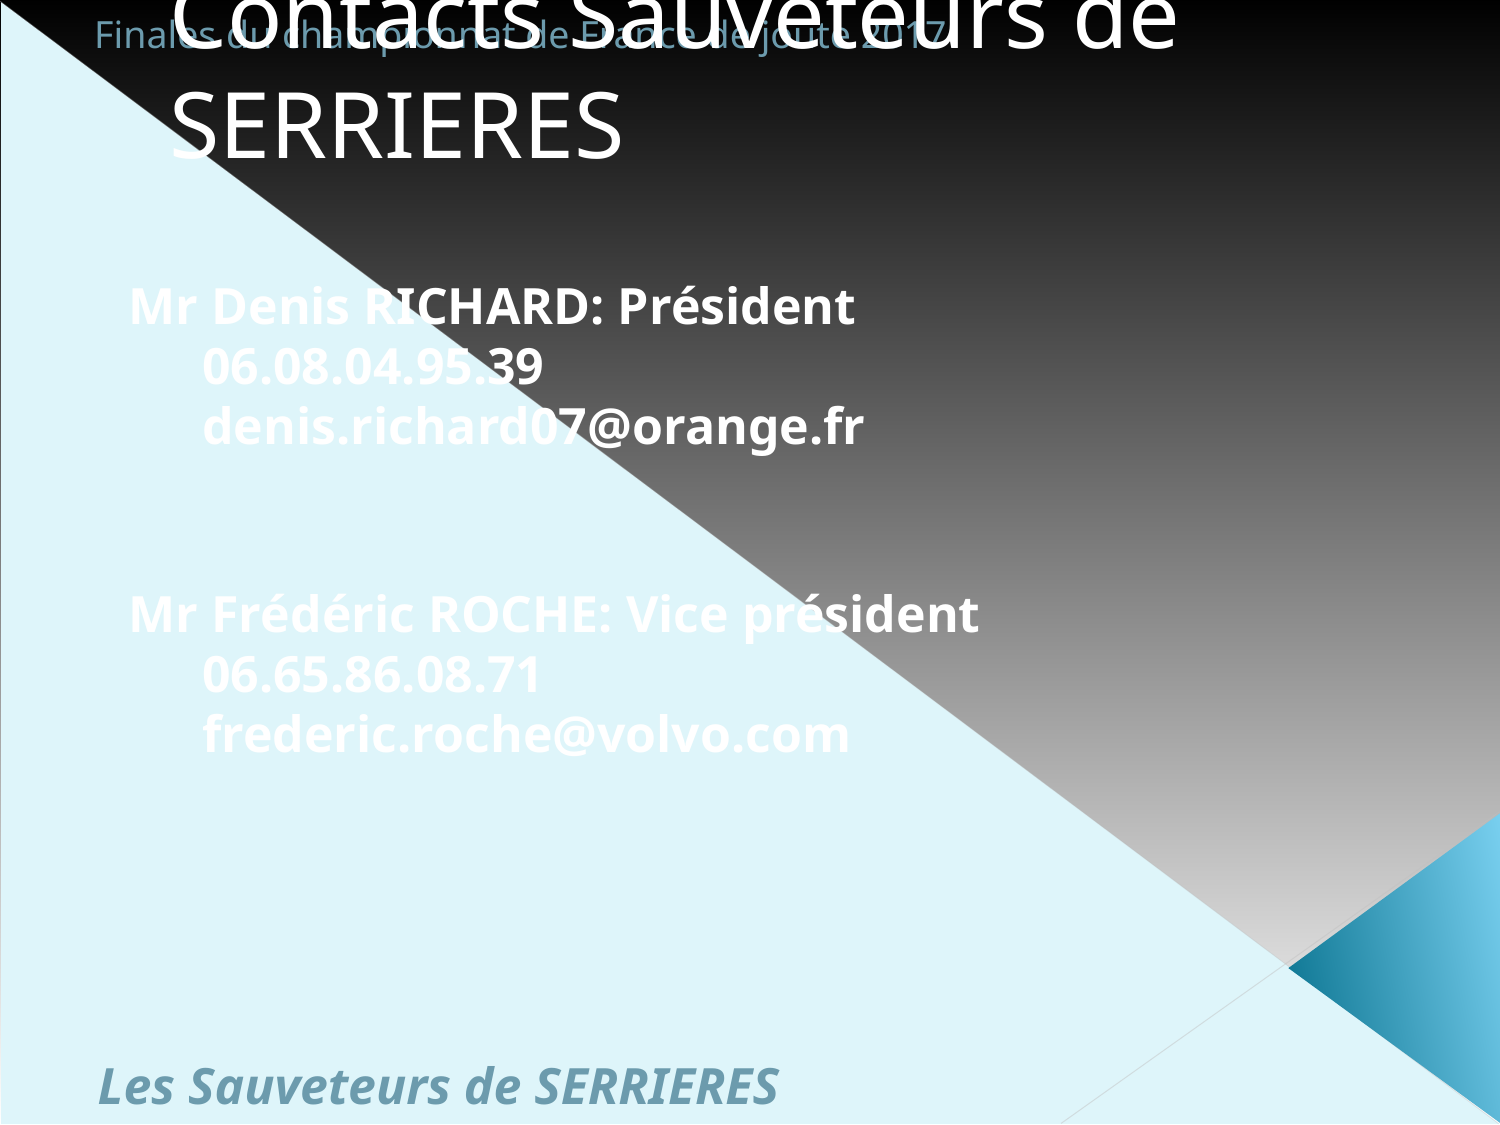

# Finales du championnat de France de joute 2017
Contacts Sauveteurs de SERRIERES
	Mr Denis RICHARD: Président
		06.08.04.95.39
		denis.richard07@orange.fr
	Mr Frédéric ROCHE: Vice président
		06.65.86.08.71
		frederic.roche@volvo.com
Les Sauveteurs de SERRIERES